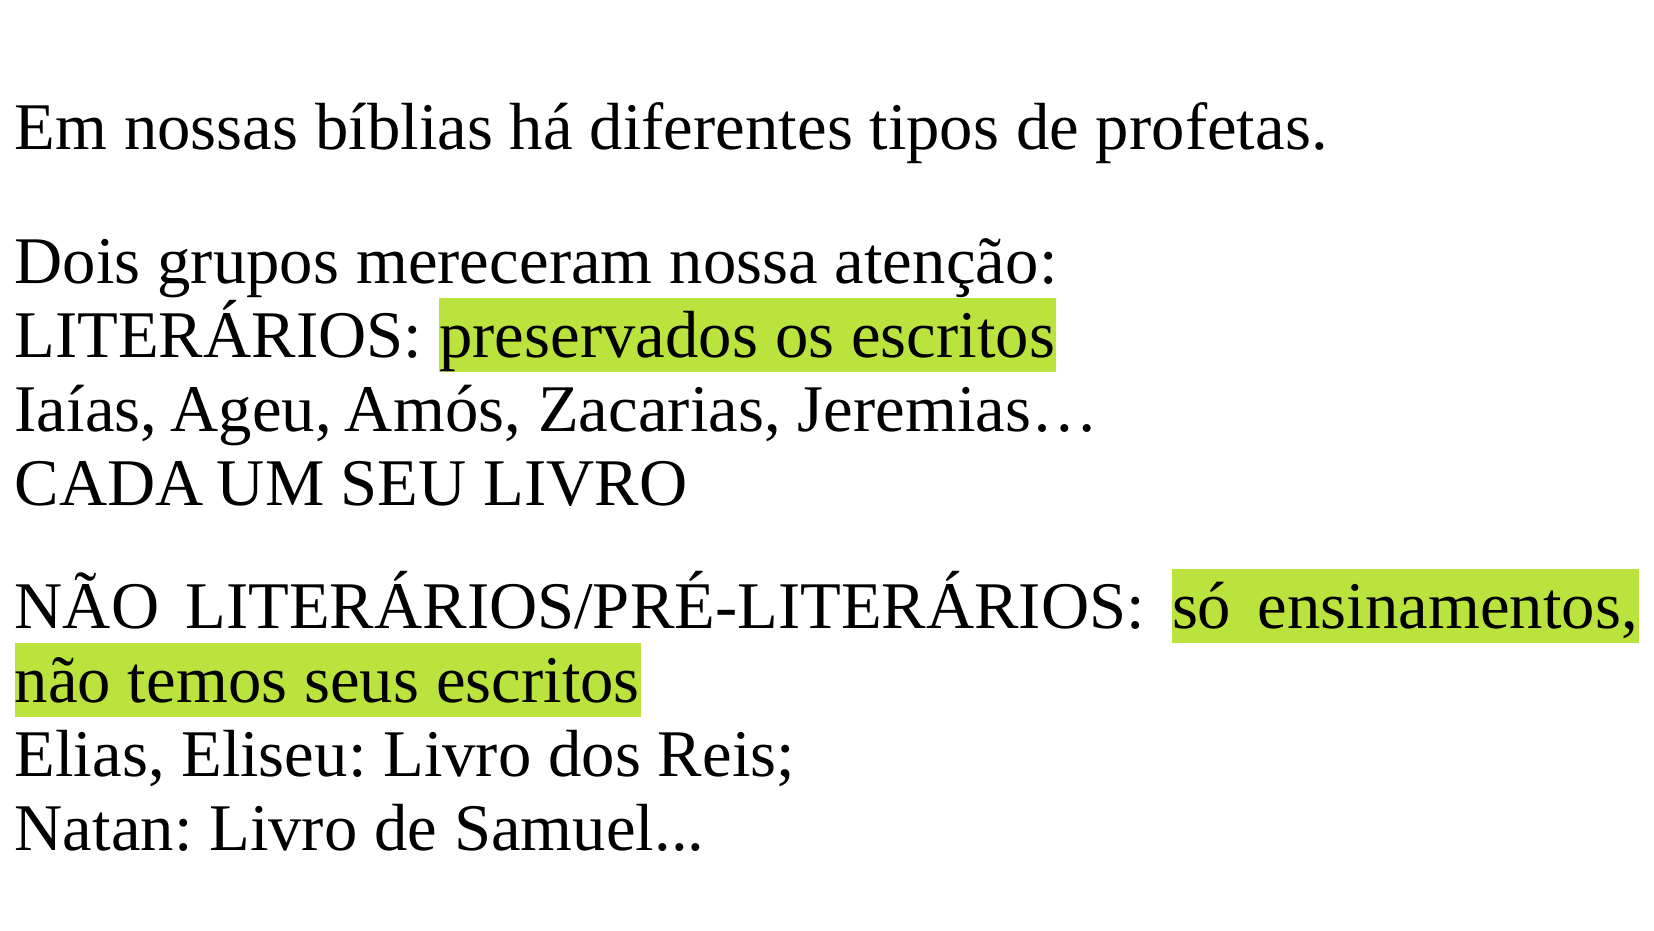

Em nossas bíblias há diferentes tipos de profetas.
Dois grupos mereceram nossa atenção:
LITERÁRIOS: preservados os escritos
Iaías, Ageu, Amós, Zacarias, Jeremias…
CADA UM SEU LIVRO
NÃO LITERÁRIOS/PRÉ-LITERÁRIOS: só ensinamentos, não temos seus escritos
Elias, Eliseu: Livro dos Reis;
Natan: Livro de Samuel...